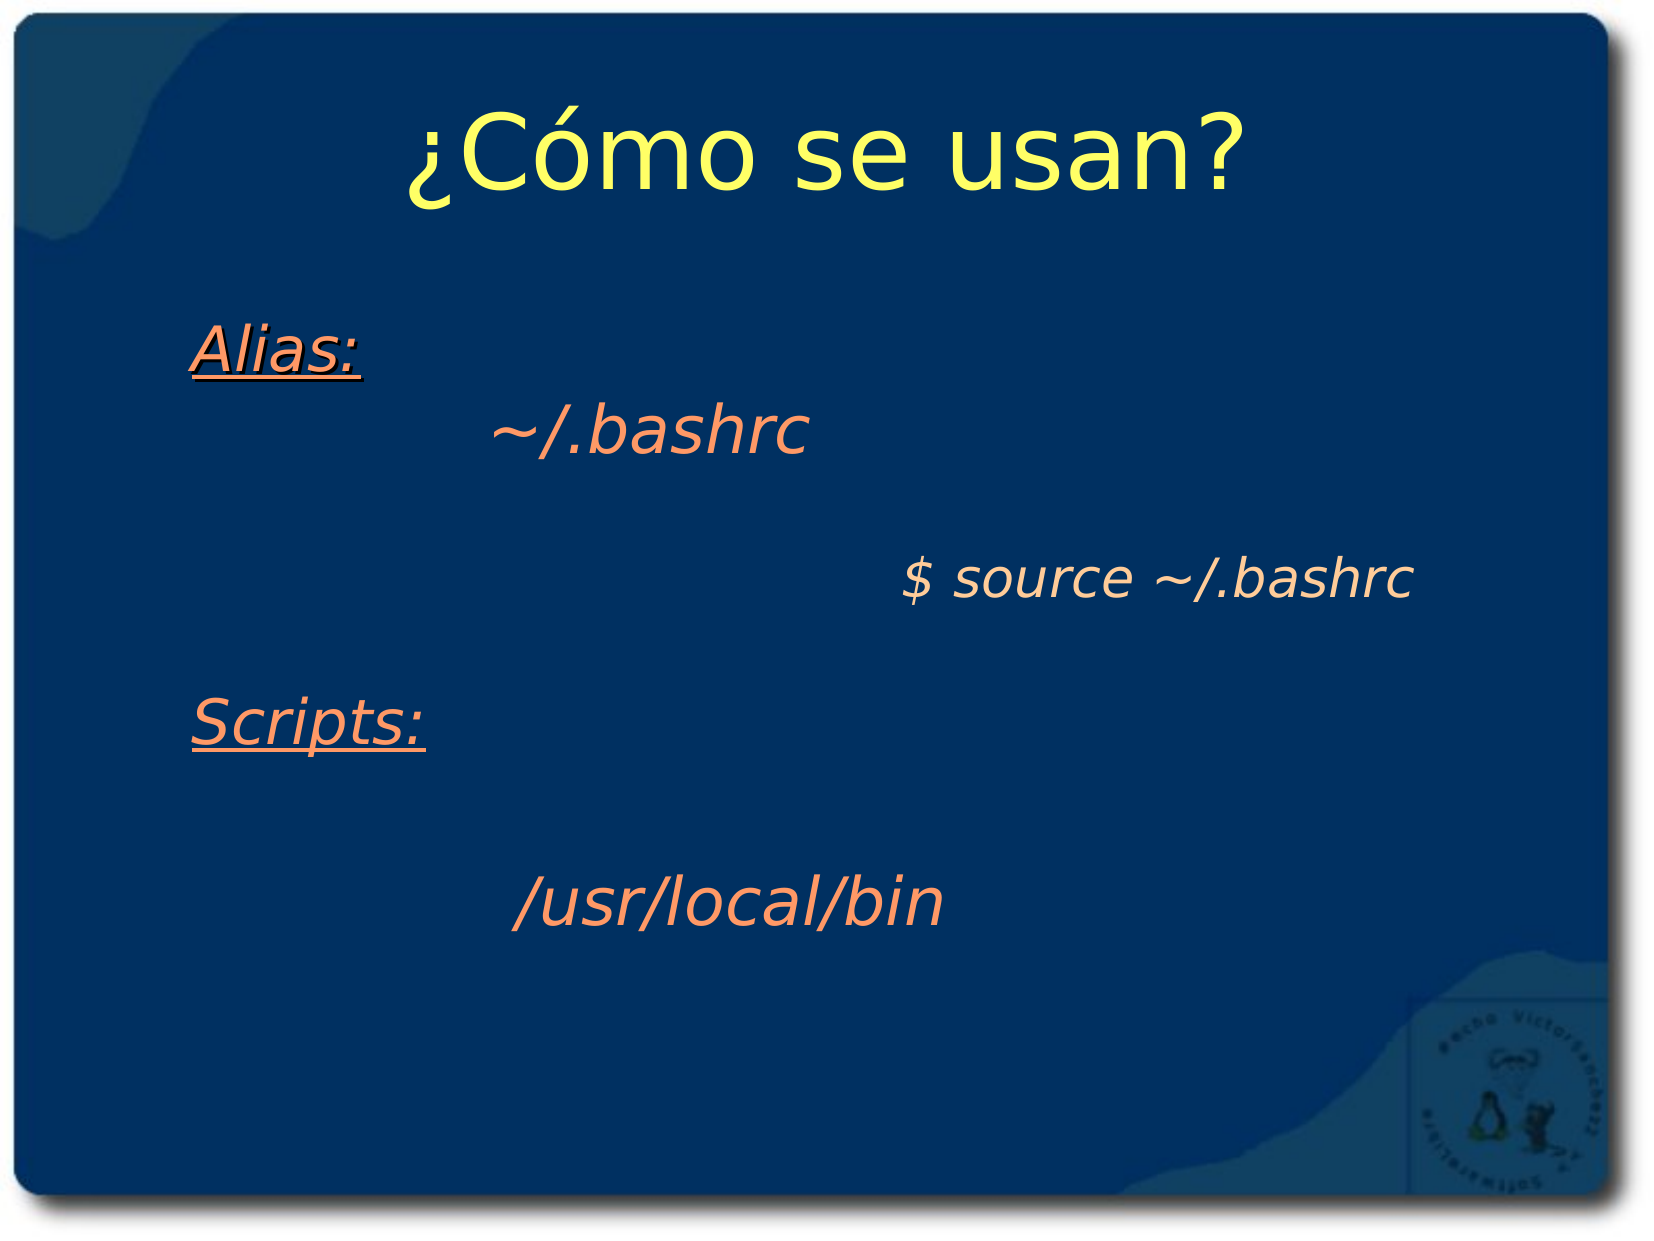

¿Cómo se usan?
#
Alias:
~/.bashrc
 $ source ~/.bashrc
Scripts:
/usr/local/bin